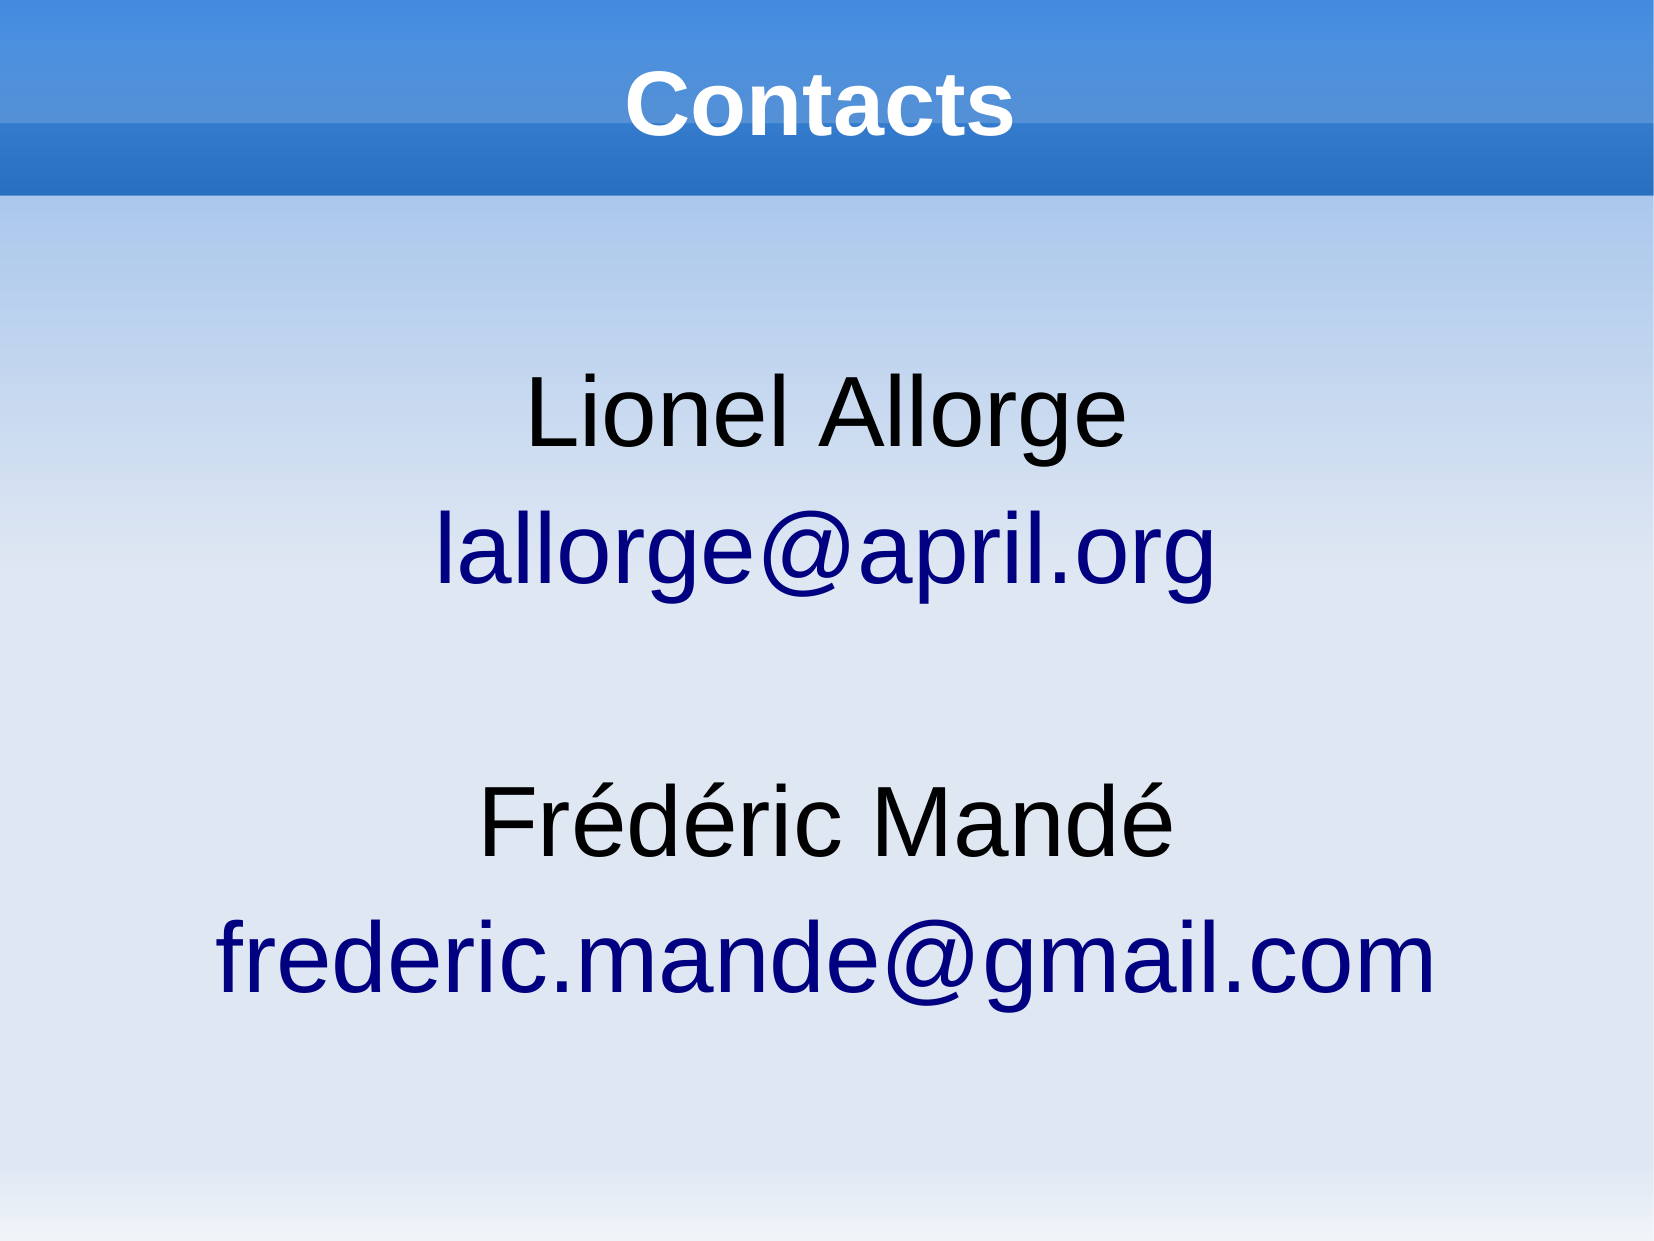

# Contacts
Lionel Allorge
lallorge@april.org
Frédéric Mandé
frederic.mande@gmail.com